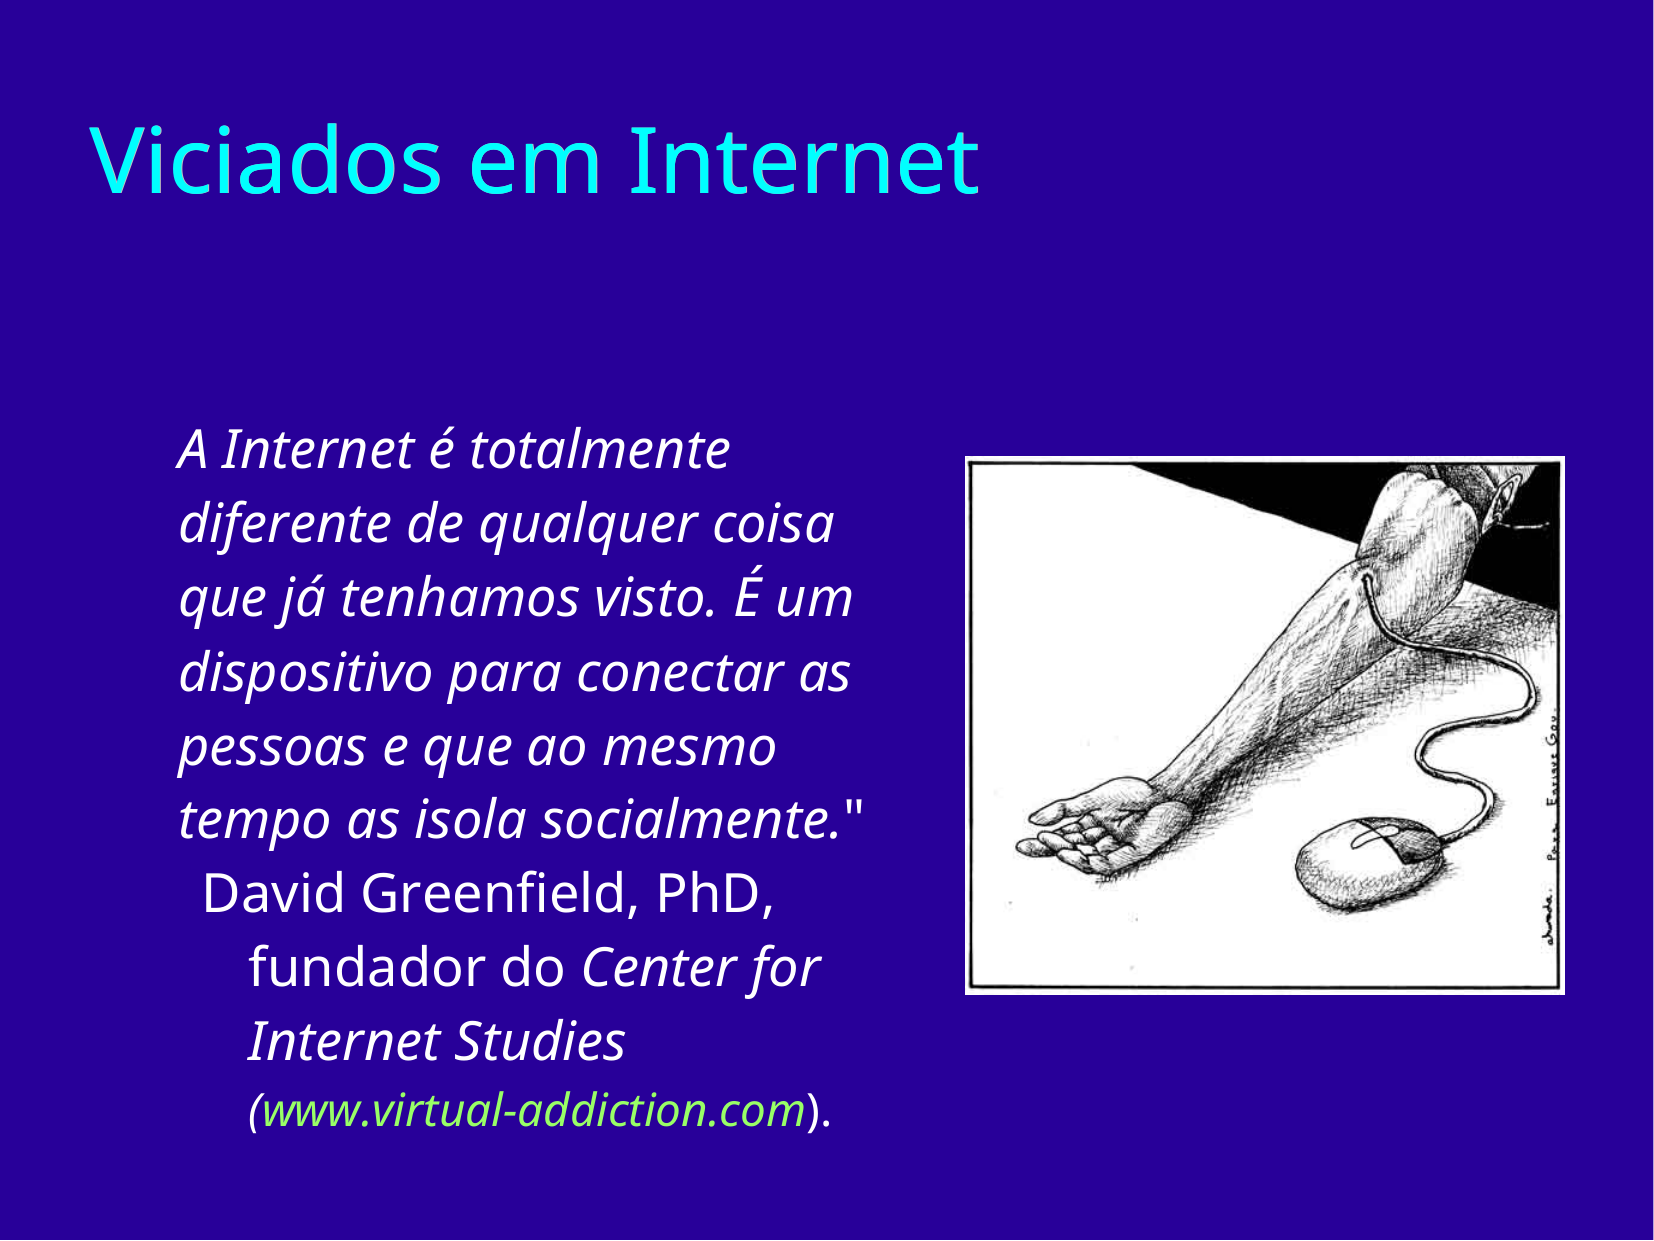

# Viciados em Internet
A Internet é totalmente diferente de qualquer coisa que já tenhamos visto. É um dispositivo para conectar as pessoas e que ao mesmo tempo as isola socialmente."
David Greenfield, PhD, fundador do Center for Internet Studies
(www.virtual-addiction.com).